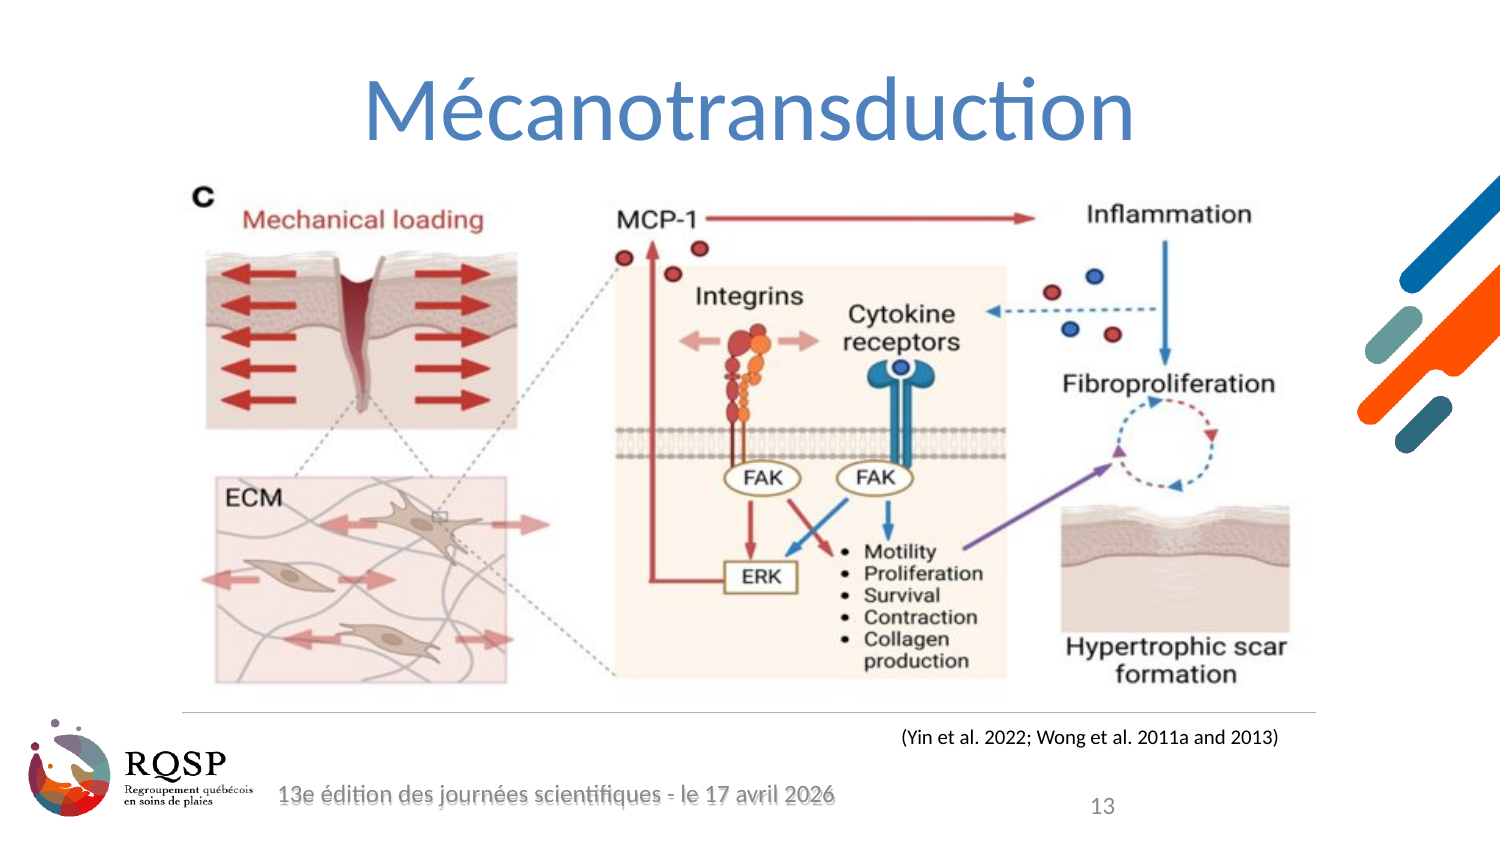

# Mécanotransduction
(Yin et al. 2022; Wong et al. 2011a and 2013)